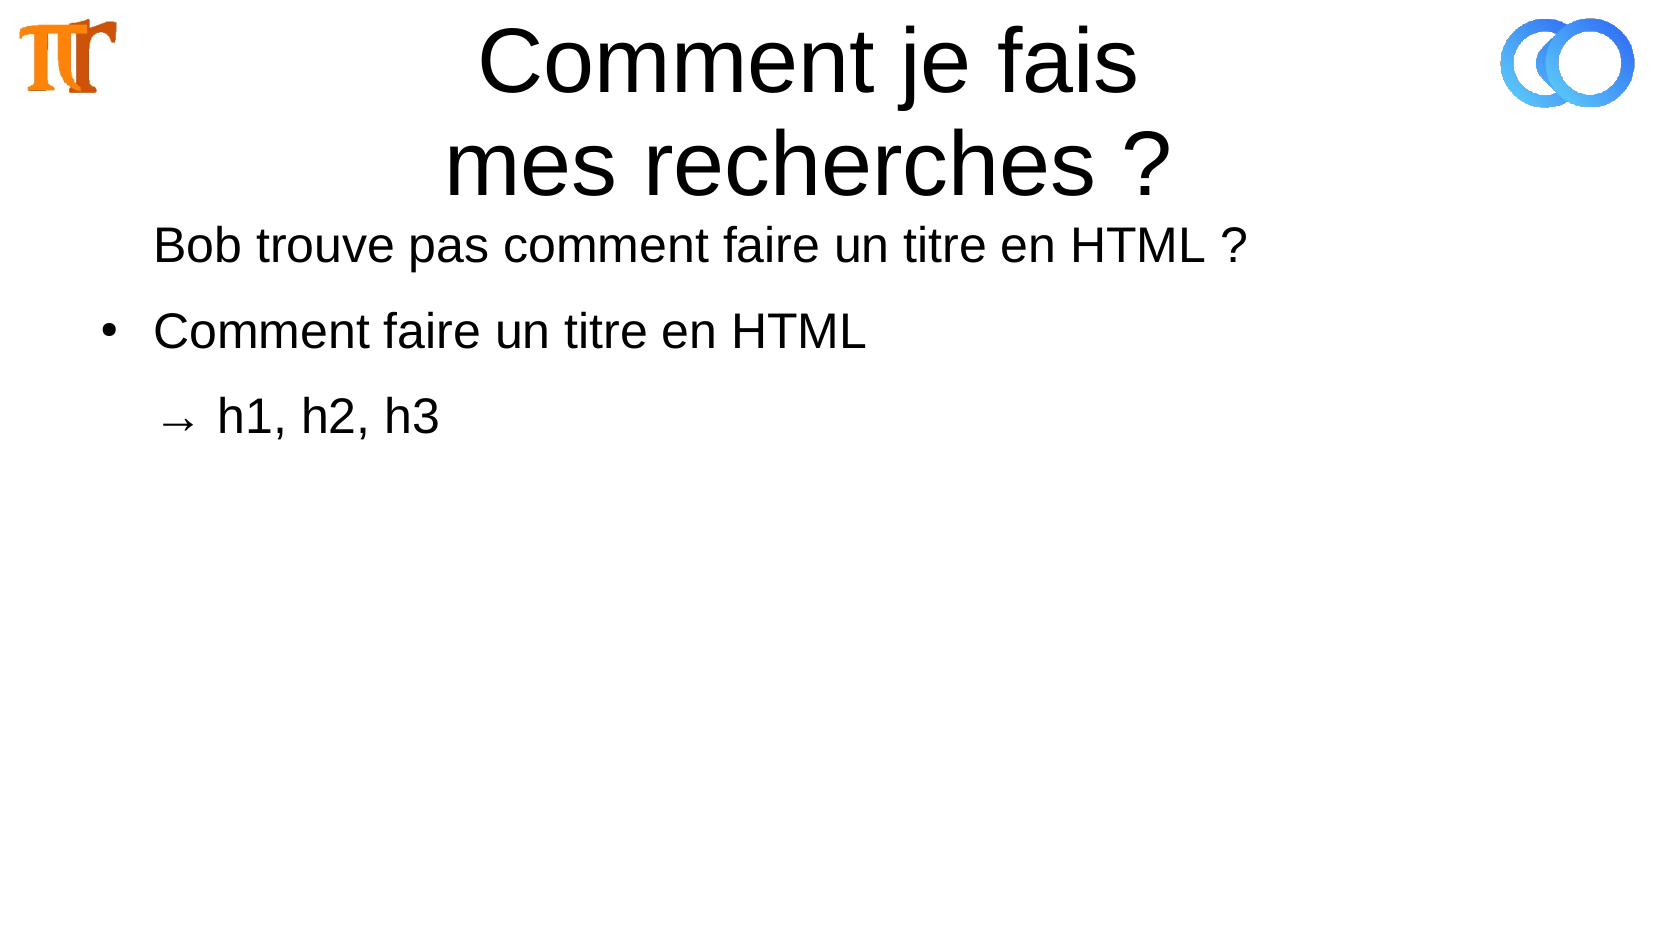

# Comment je fais mes recherches ?
Bob trouve pas comment faire un titre en HTML ?
Comment faire un titre en HTML
→ h1, h2, h3